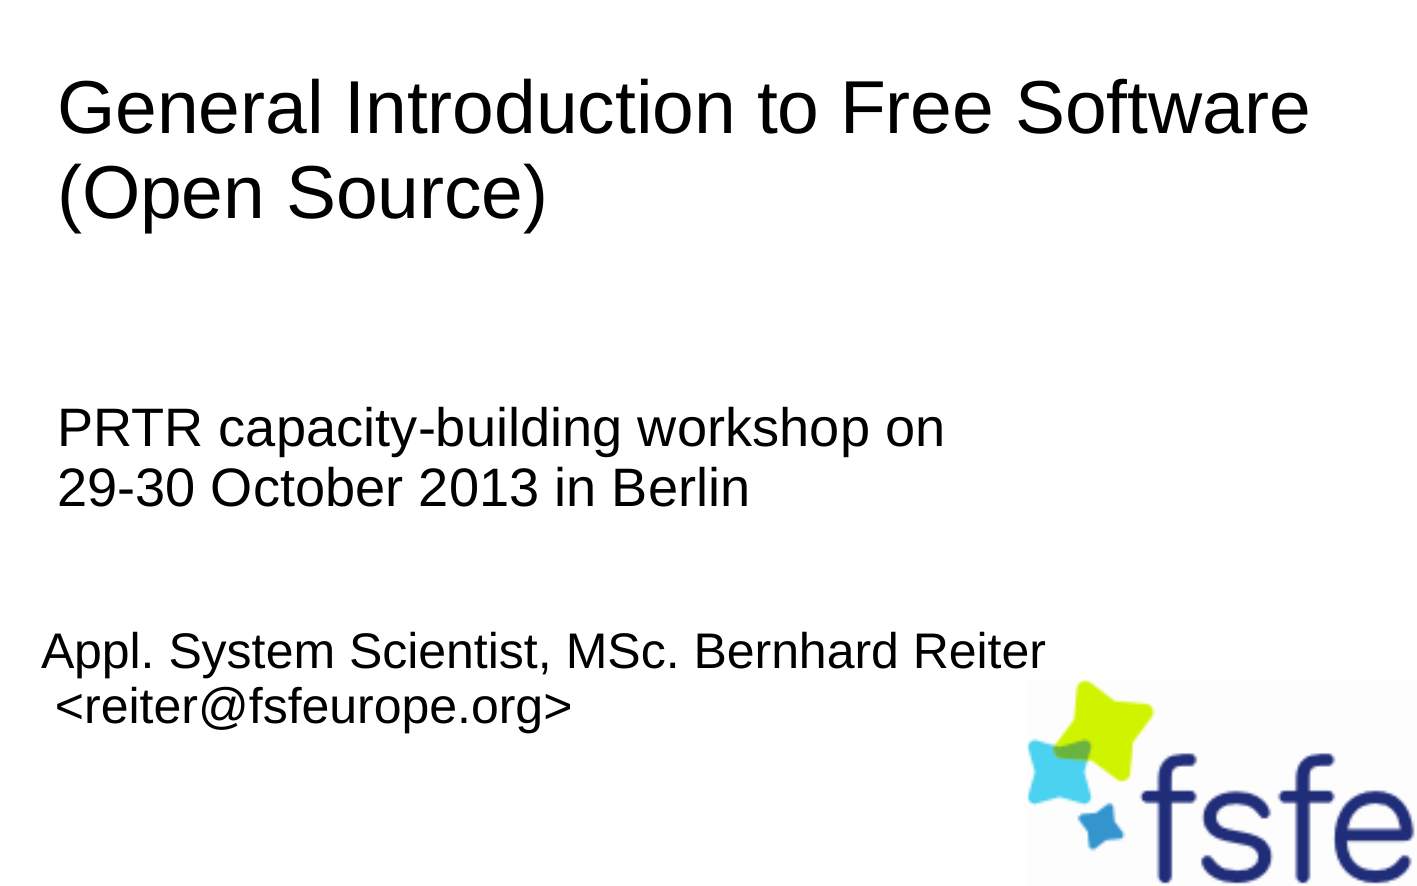

General Introduction to Free Software (Open Source)
PRTR capacity-building workshop on
29-30 October 2013 in Berlin
Appl. System Scientist, MSc. Bernhard Reiter
 <reiter@fsfeurope.org>